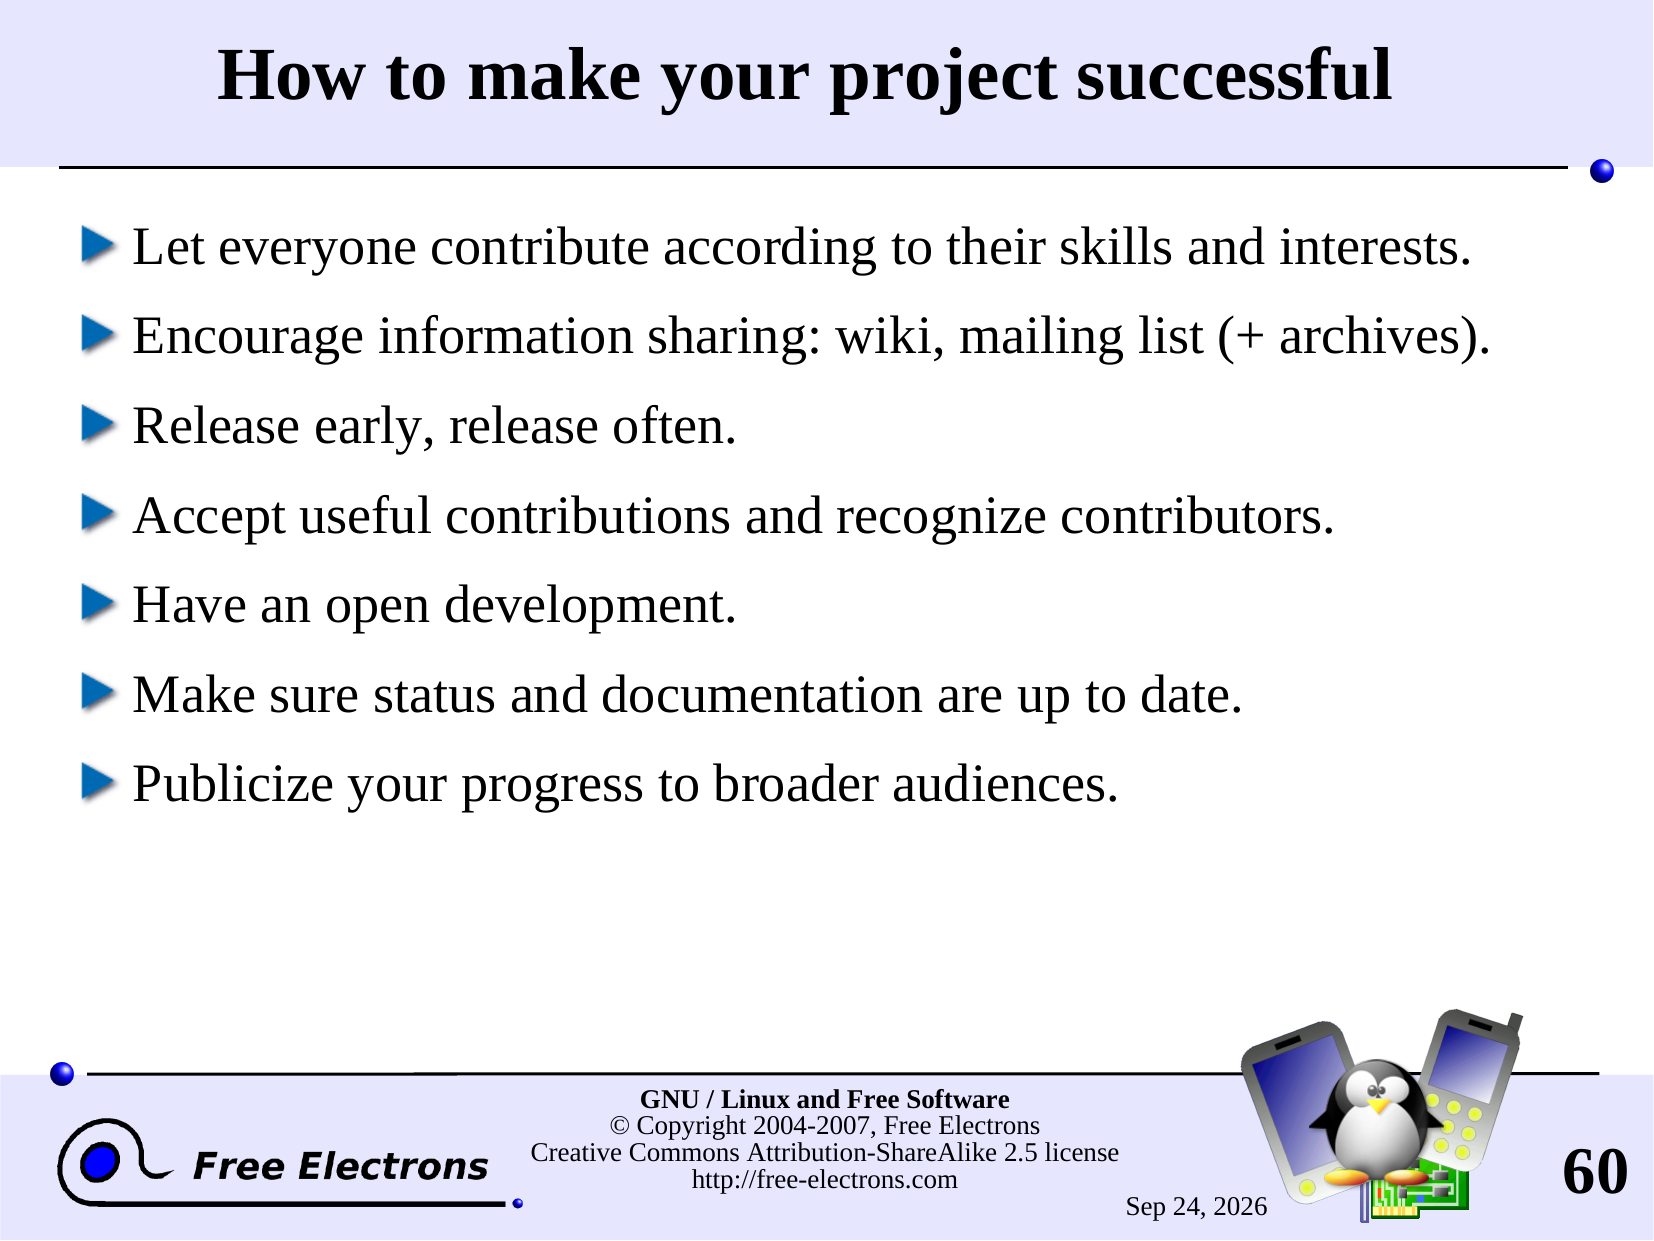

# How to make your project successful
Let everyone contribute according to their skills and interests.
Encourage information sharing: wiki, mailing list (+ archives).
Release early, release often.
Accept useful contributions and recognize contributors.
Have an open development.
Make sure status and documentation are up to date.
Publicize your progress to broader audiences.